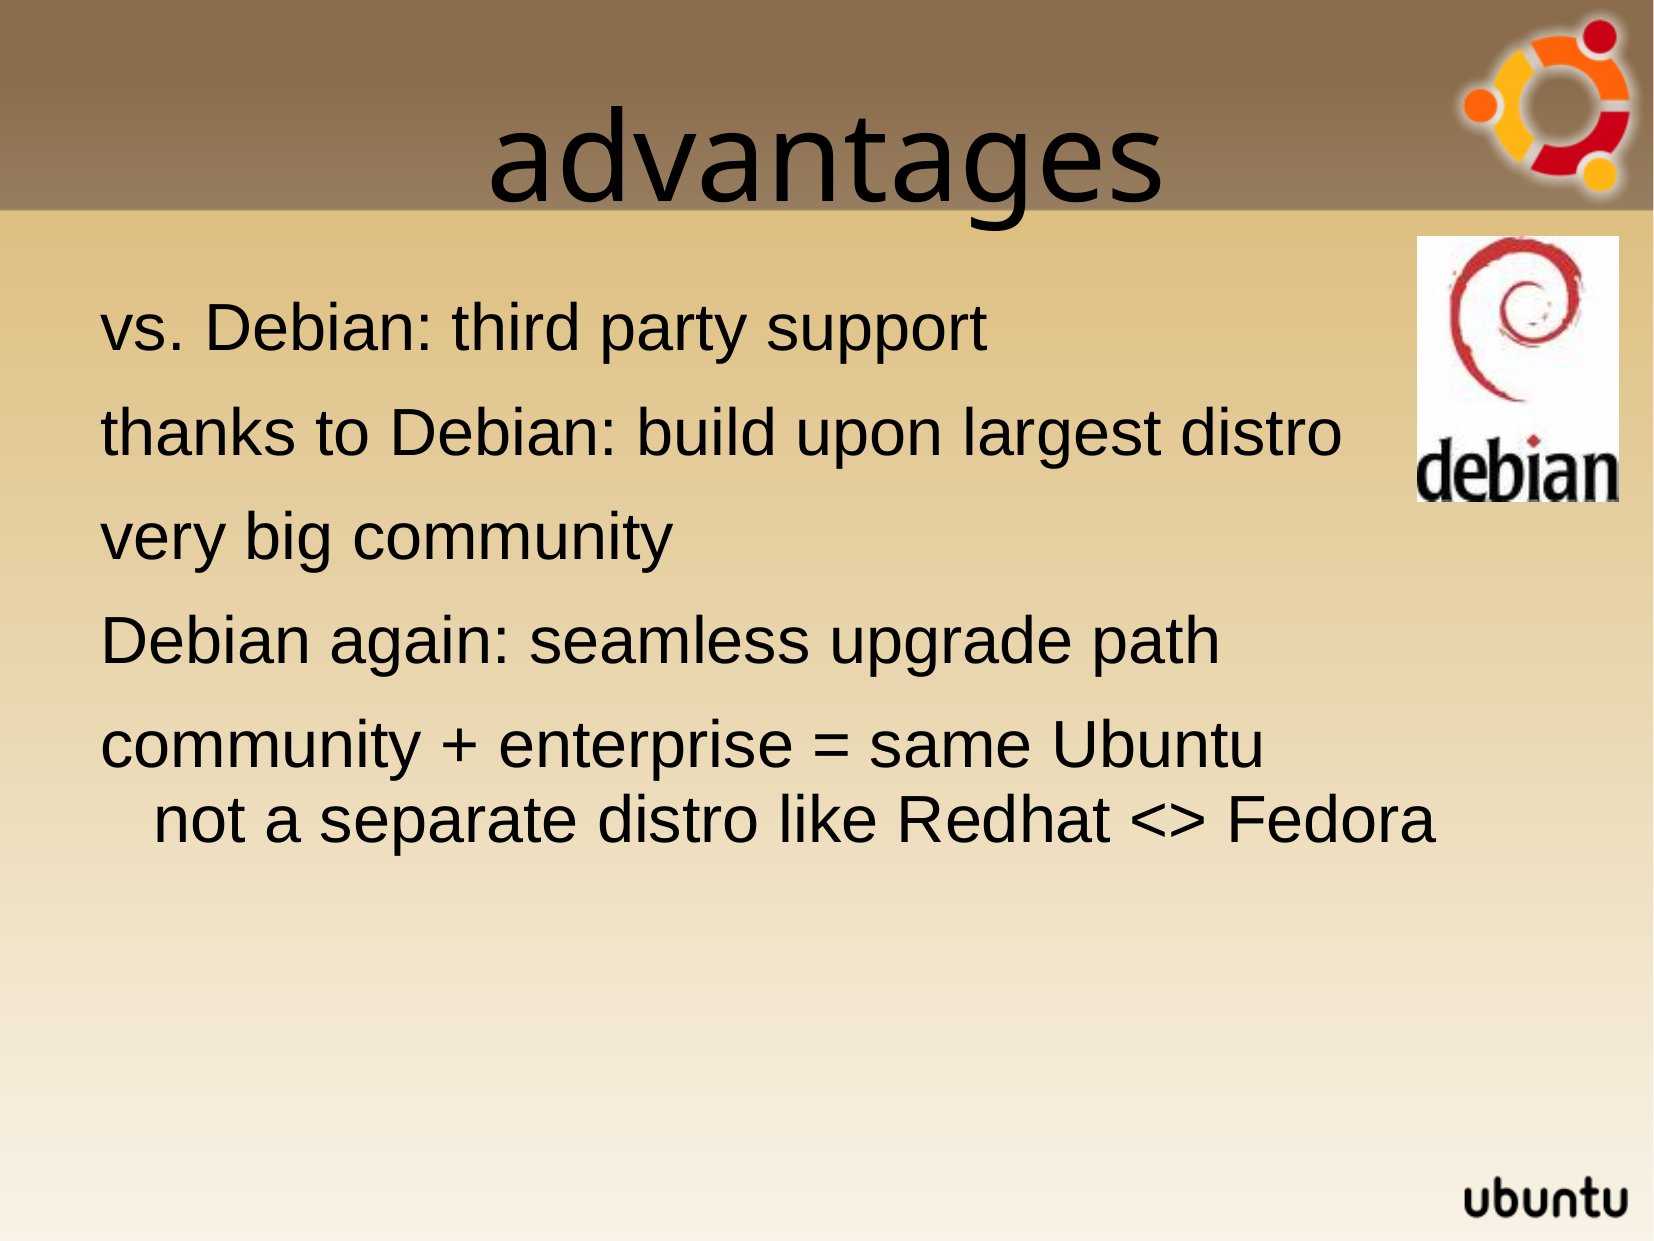

# advantages
vs. Debian: third party support
thanks to Debian: build upon largest distro
very big community
Debian again: seamless upgrade path
community + enterprise = same Ubuntu
not a separate distro like Redhat <> Fedora